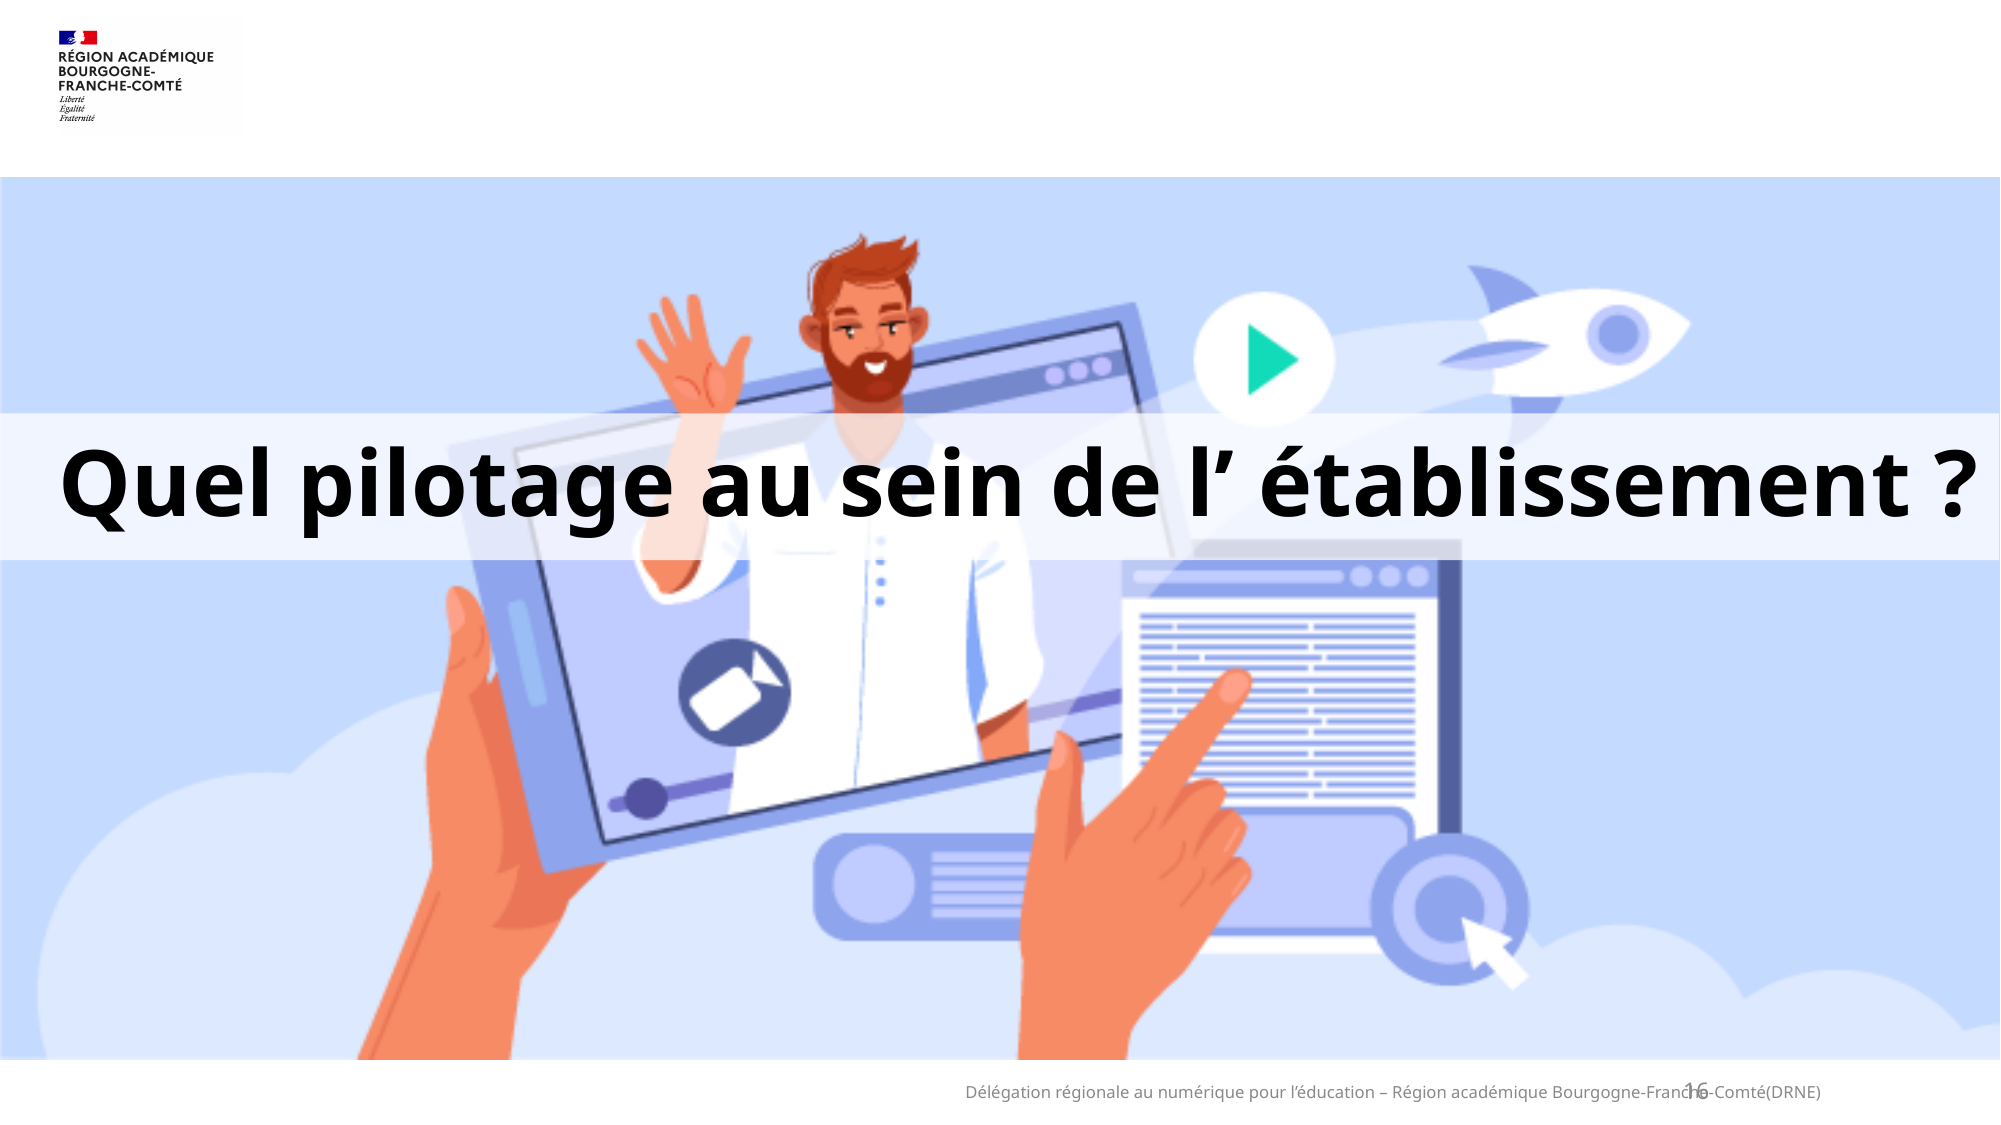

# Quel pilotage au sein de l’ établissement ?
Délégation régionale au numérique pour l’éducation – Région académique Bourgogne-Franche-Comté(DRNE)